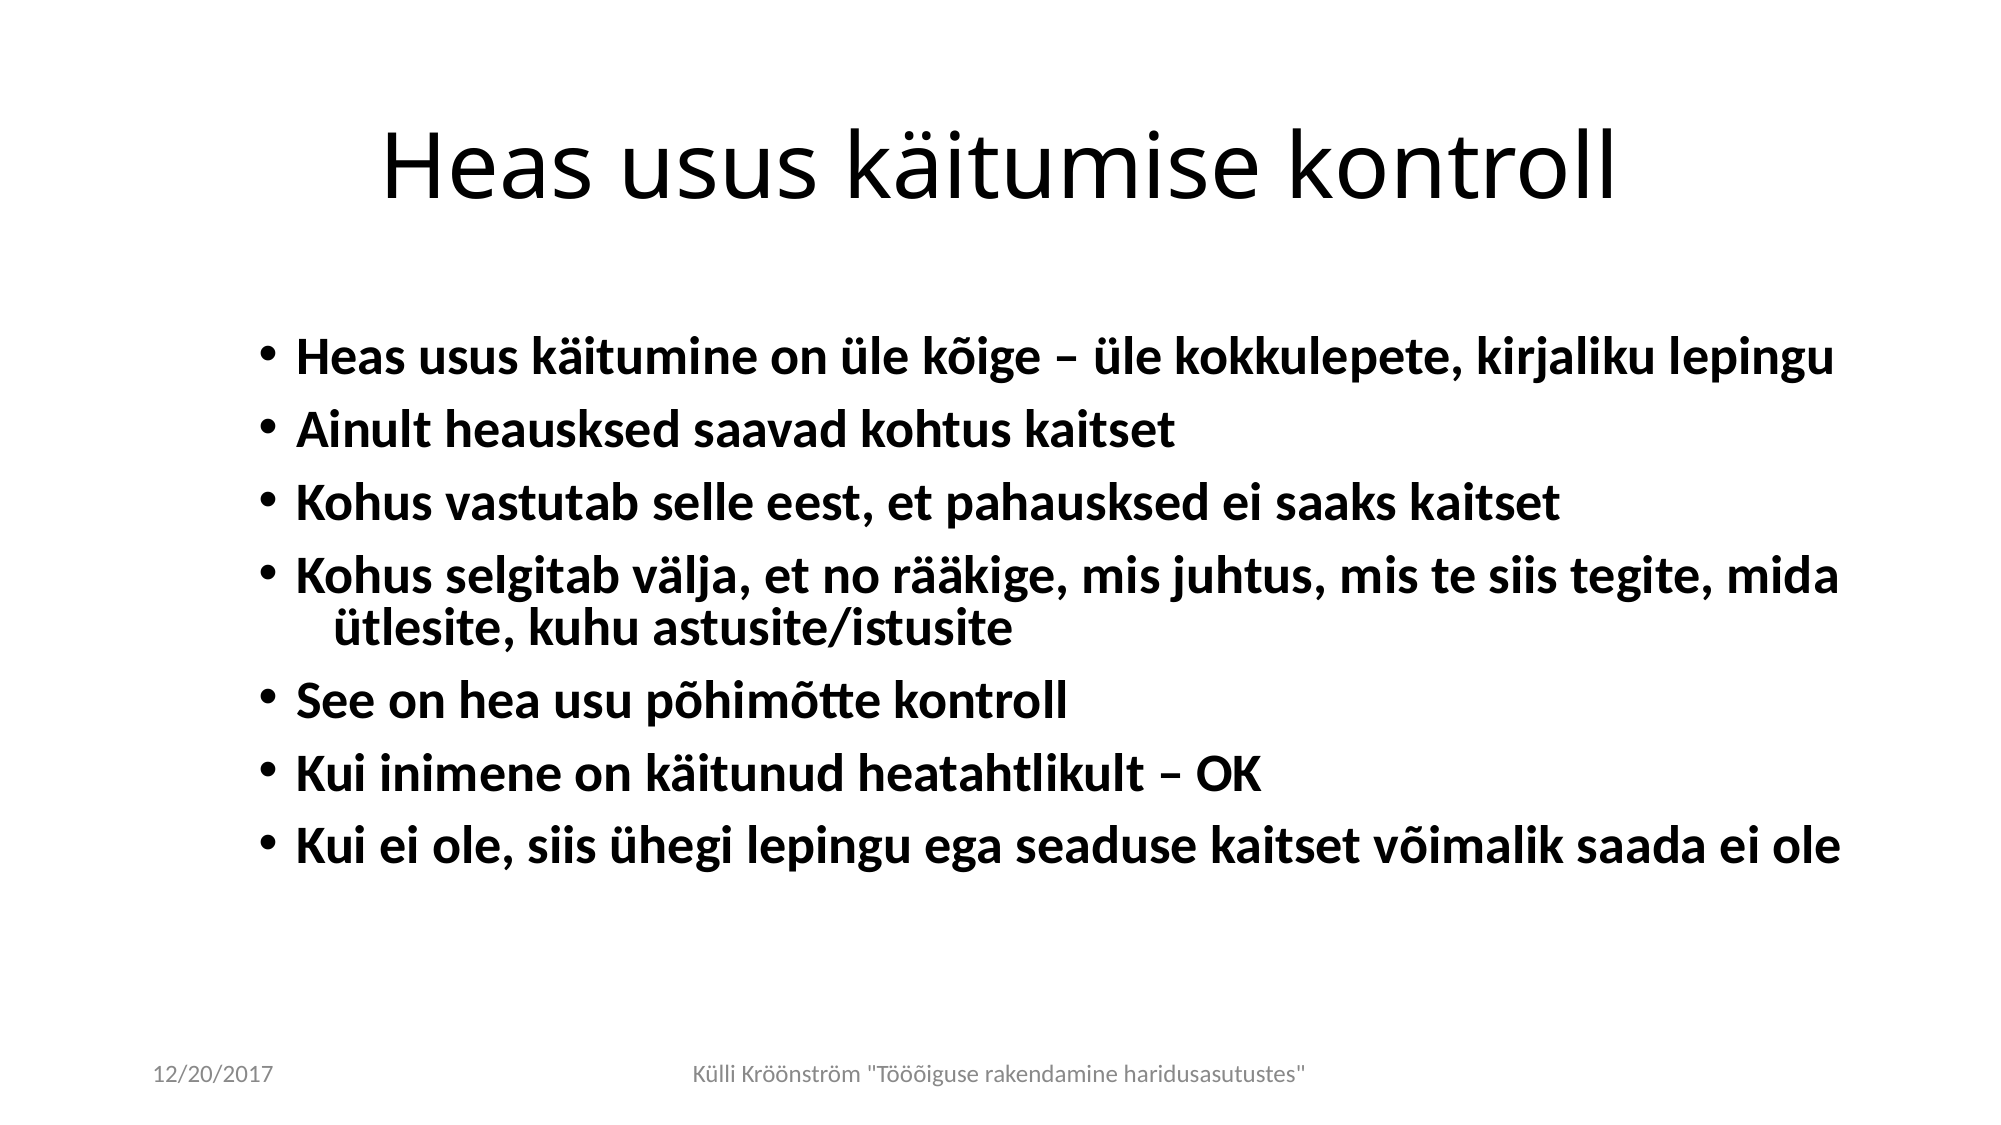

# Heas usus käitumise kontroll
Heas usus käitumine on üle kõige – üle kokkulepete, kirjaliku lepingu
Ainult heausksed saavad kohtus kaitset
Kohus vastutab selle eest, et pahausksed ei saaks kaitset
Kohus selgitab välja, et no rääkige, mis juhtus, mis te siis tegite, mida ütlesite, kuhu astusite/istusite
See on hea usu põhimõtte kontroll
Kui inimene on käitunud heatahtlikult – OK
Kui ei ole, siis ühegi lepingu ega seaduse kaitset võimalik saada ei ole
12/20/2017
Külli Kröönström "Tööõiguse rakendamine haridusasutustes"